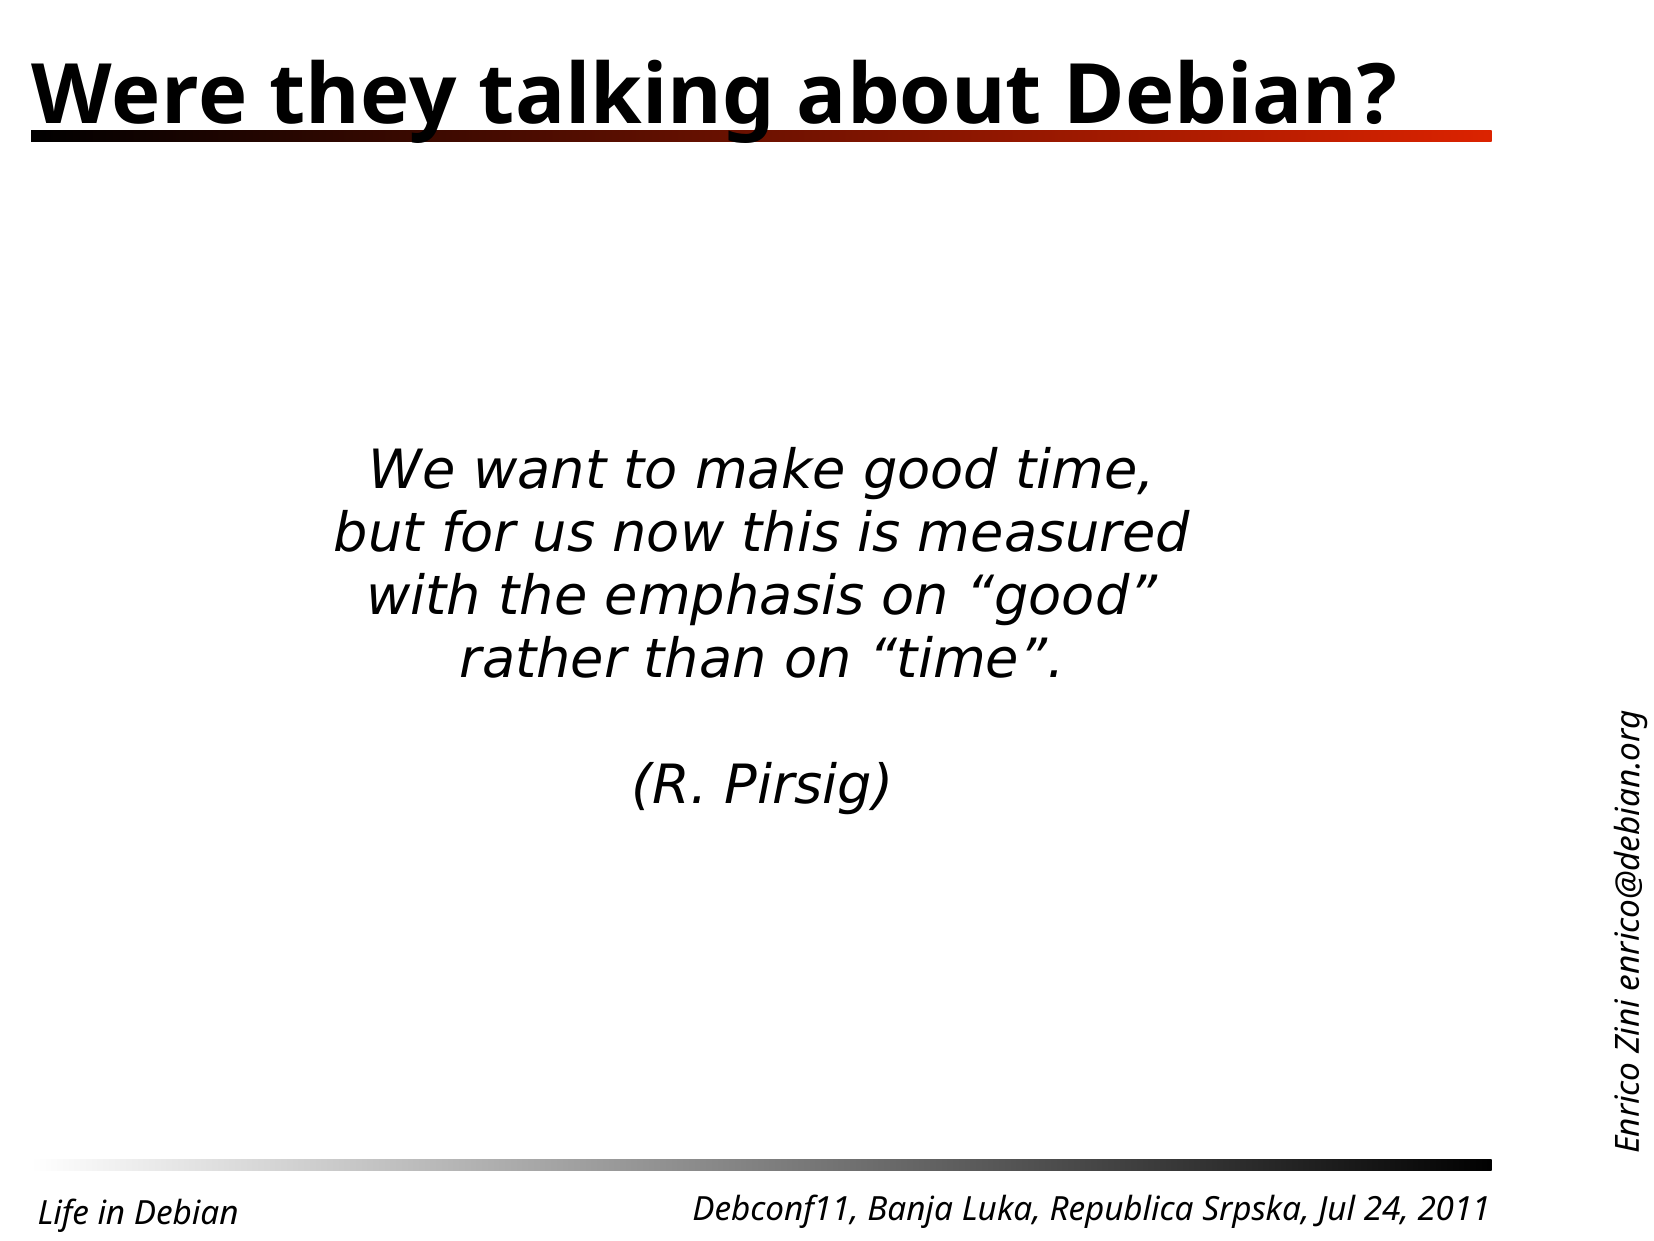

Were they talking about Debian?
We want to make good time,
but for us now this is measured
with the emphasis on “good”
rather than on “time”.
(R. Pirsig)